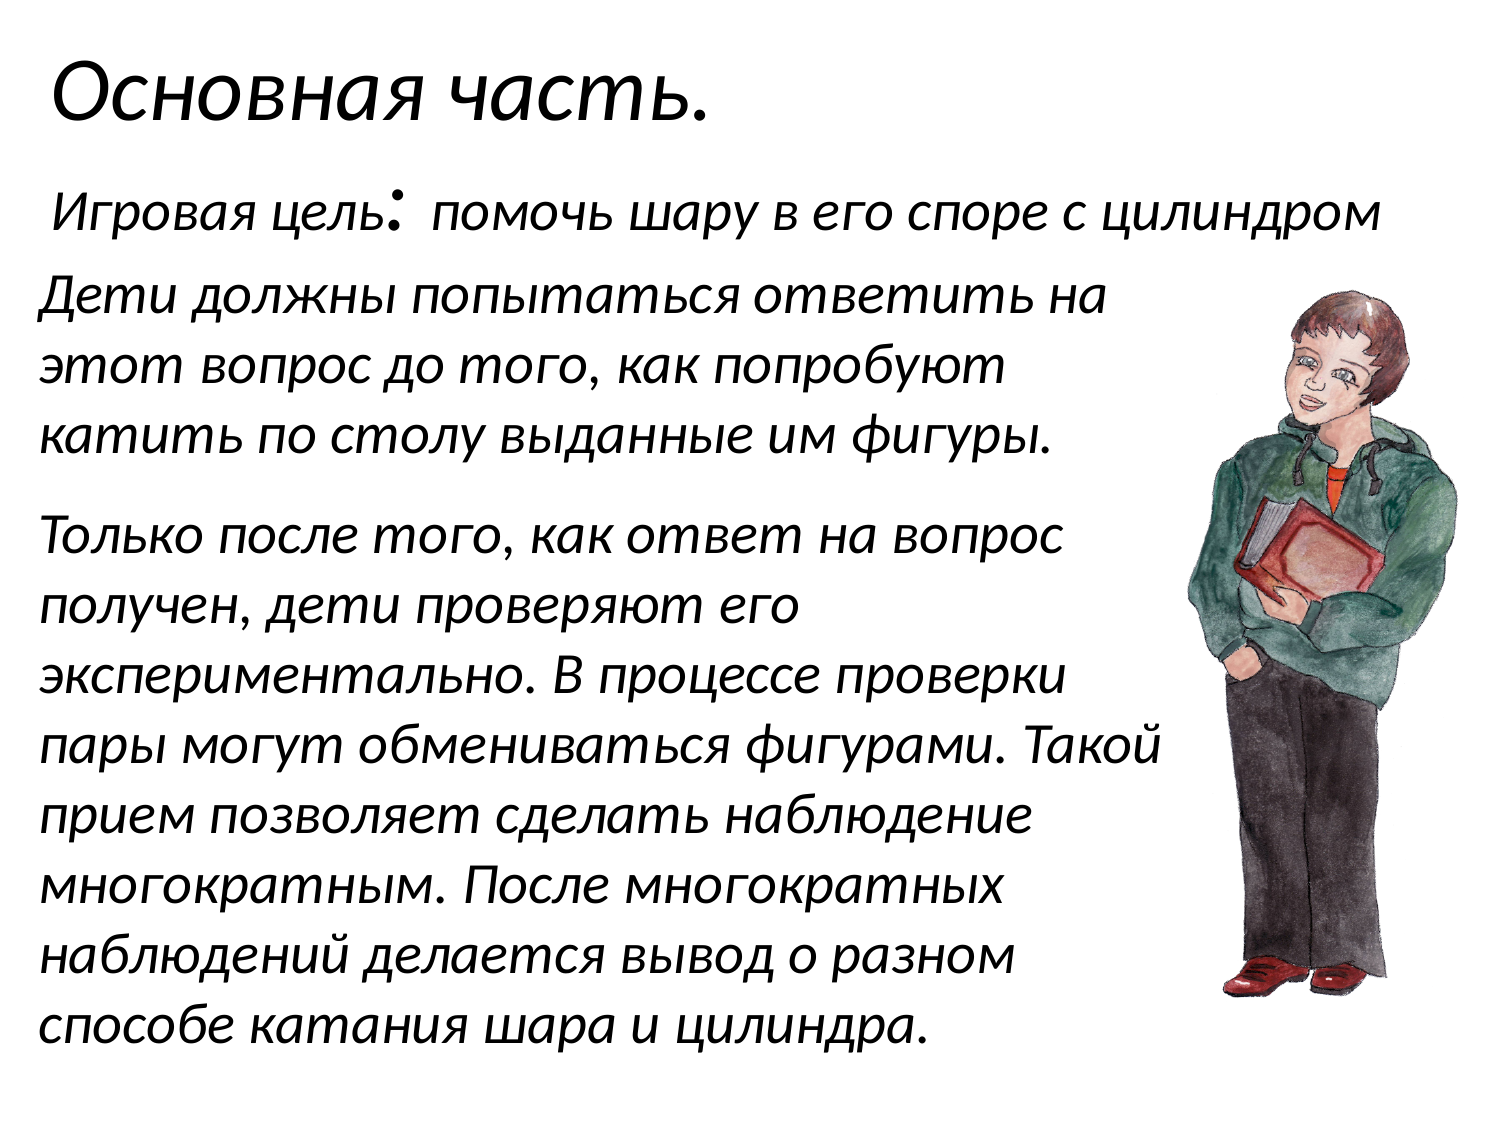

# Основная часть. Игровая цель: помочь шару в его споре с цилиндром
Дети должны попытаться ответить на этот вопрос до того, как попробуют катить по столу выданные им фигуры.
Только после того, как ответ на вопрос получен, дети проверяют его экспериментально. В процессе проверки пары могут обмениваться фигурами. Такой прием позволяет сделать наблюдение многократным. После многократных наблюдений делается вывод о разном способе катания шара и цилиндра.